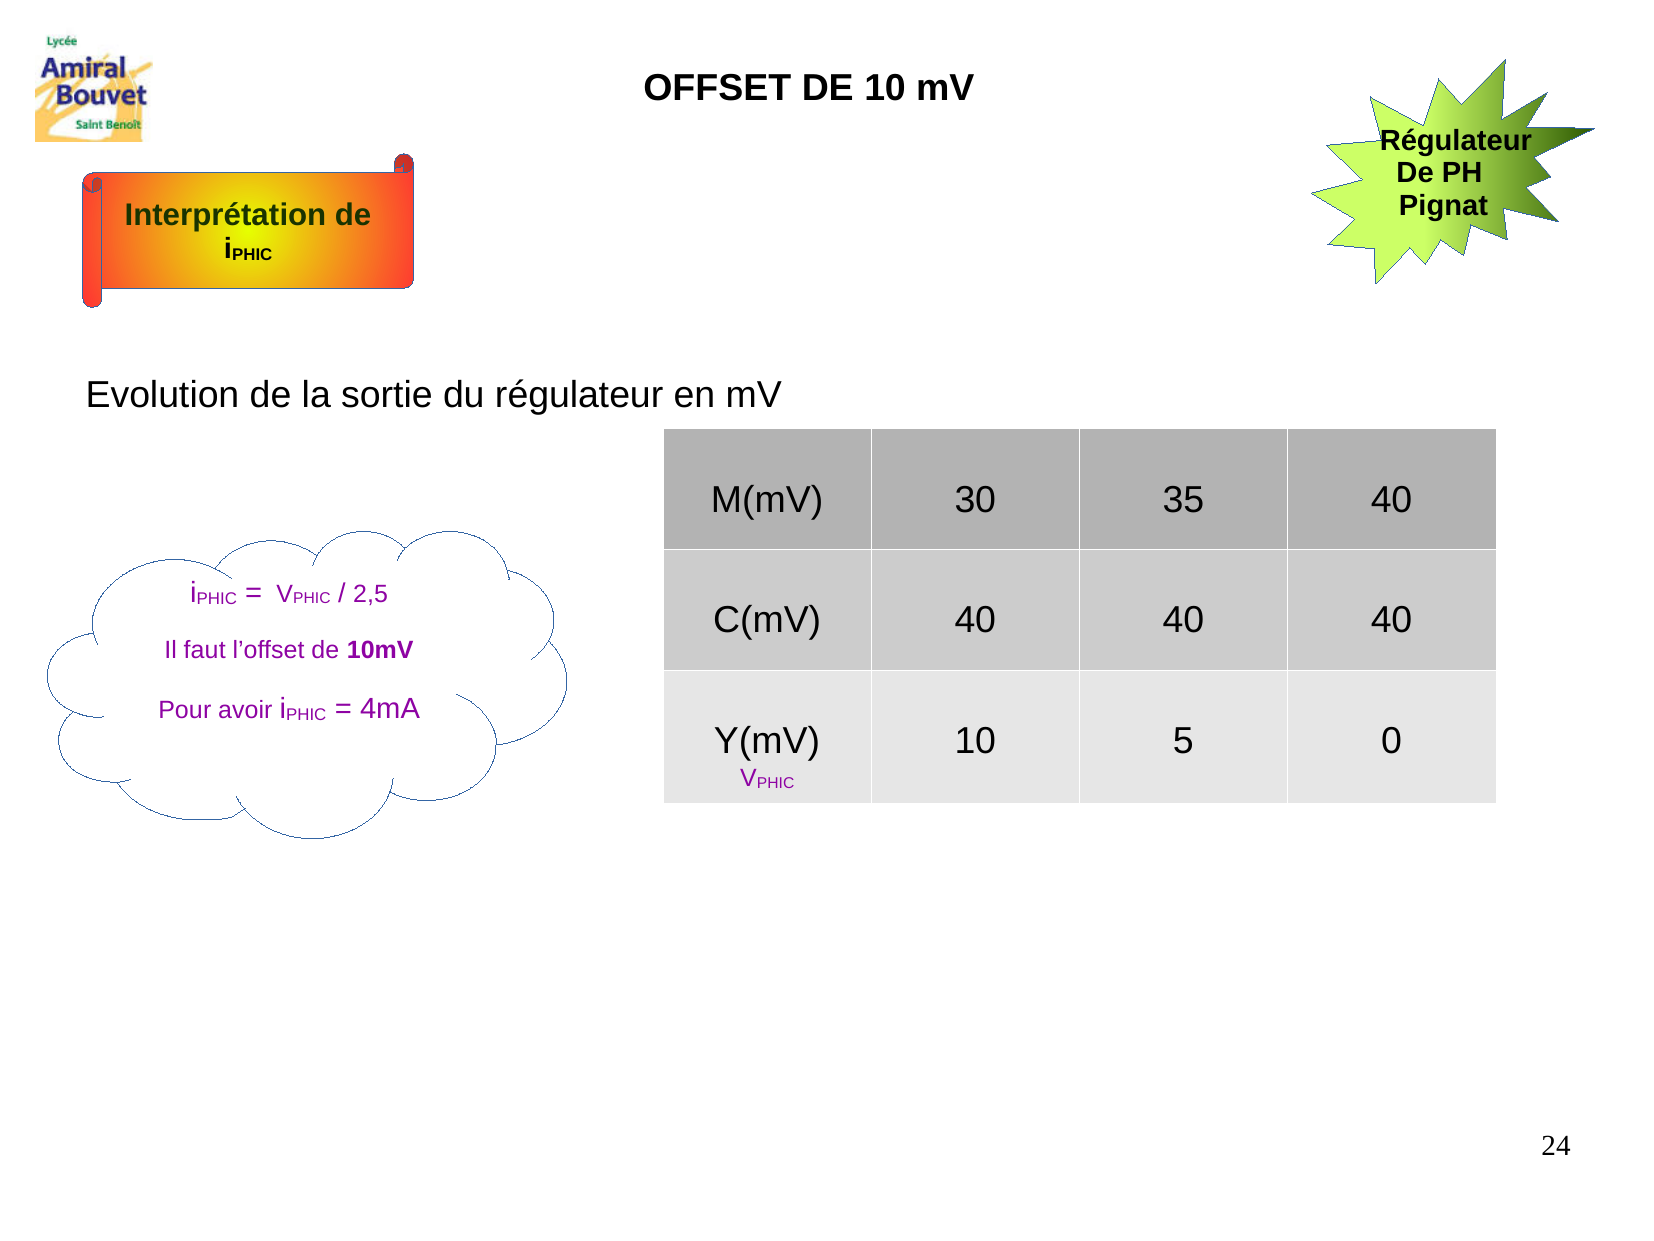

OFFSET DE 10 mV
 Régulateur
De PH
 Pignat
Interprétation de
iPHIC
Evolution de la sortie du régulateur en mV
| M(mV) | 30 | 35 | 40 |
| --- | --- | --- | --- |
| C(mV) | 40 | 40 | 40 |
| Y(mV) VPHIC | 10 | 5 | 0 |
iPHIC = VPHIC / 2,5
Il faut l’offset de 10mV
Pour avoir iPHIC = 4mA
24